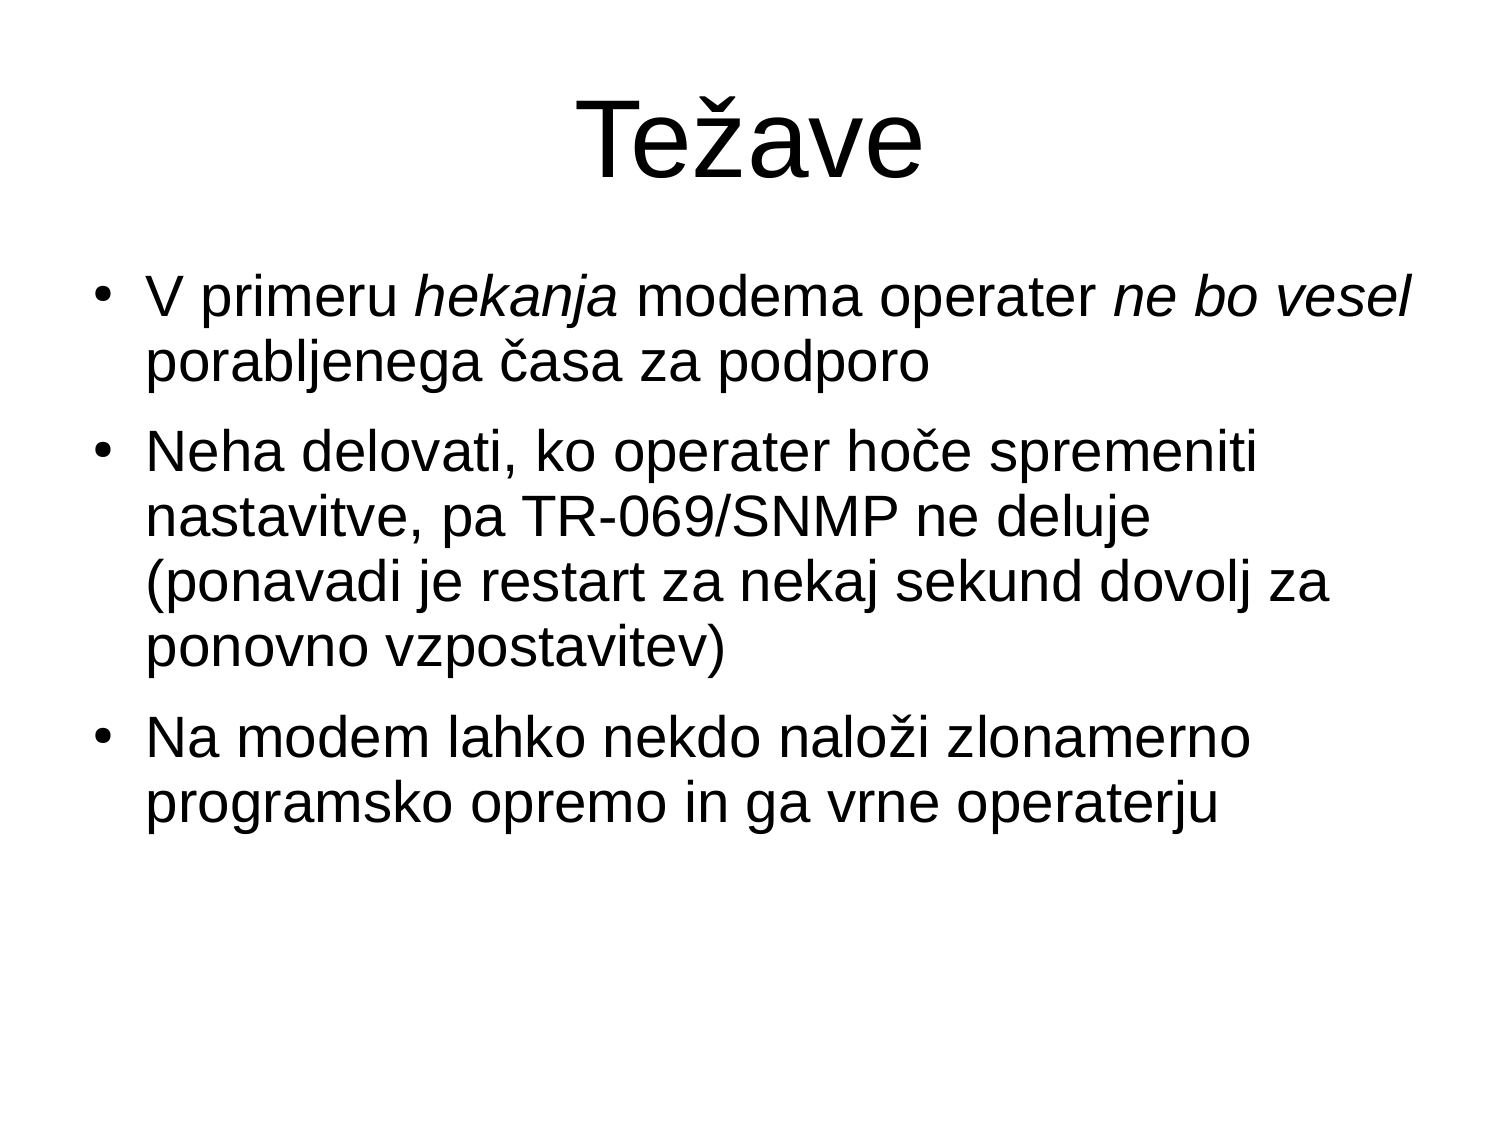

# Težave
V primeru hekanja modema operater ne bo vesel porabljenega časa za podporo
Neha delovati, ko operater hoče spremeniti nastavitve, pa TR-069/SNMP ne deluje (ponavadi je restart za nekaj sekund dovolj za ponovno vzpostavitev)
Na modem lahko nekdo naloži zlonamerno programsko opremo in ga vrne operaterju